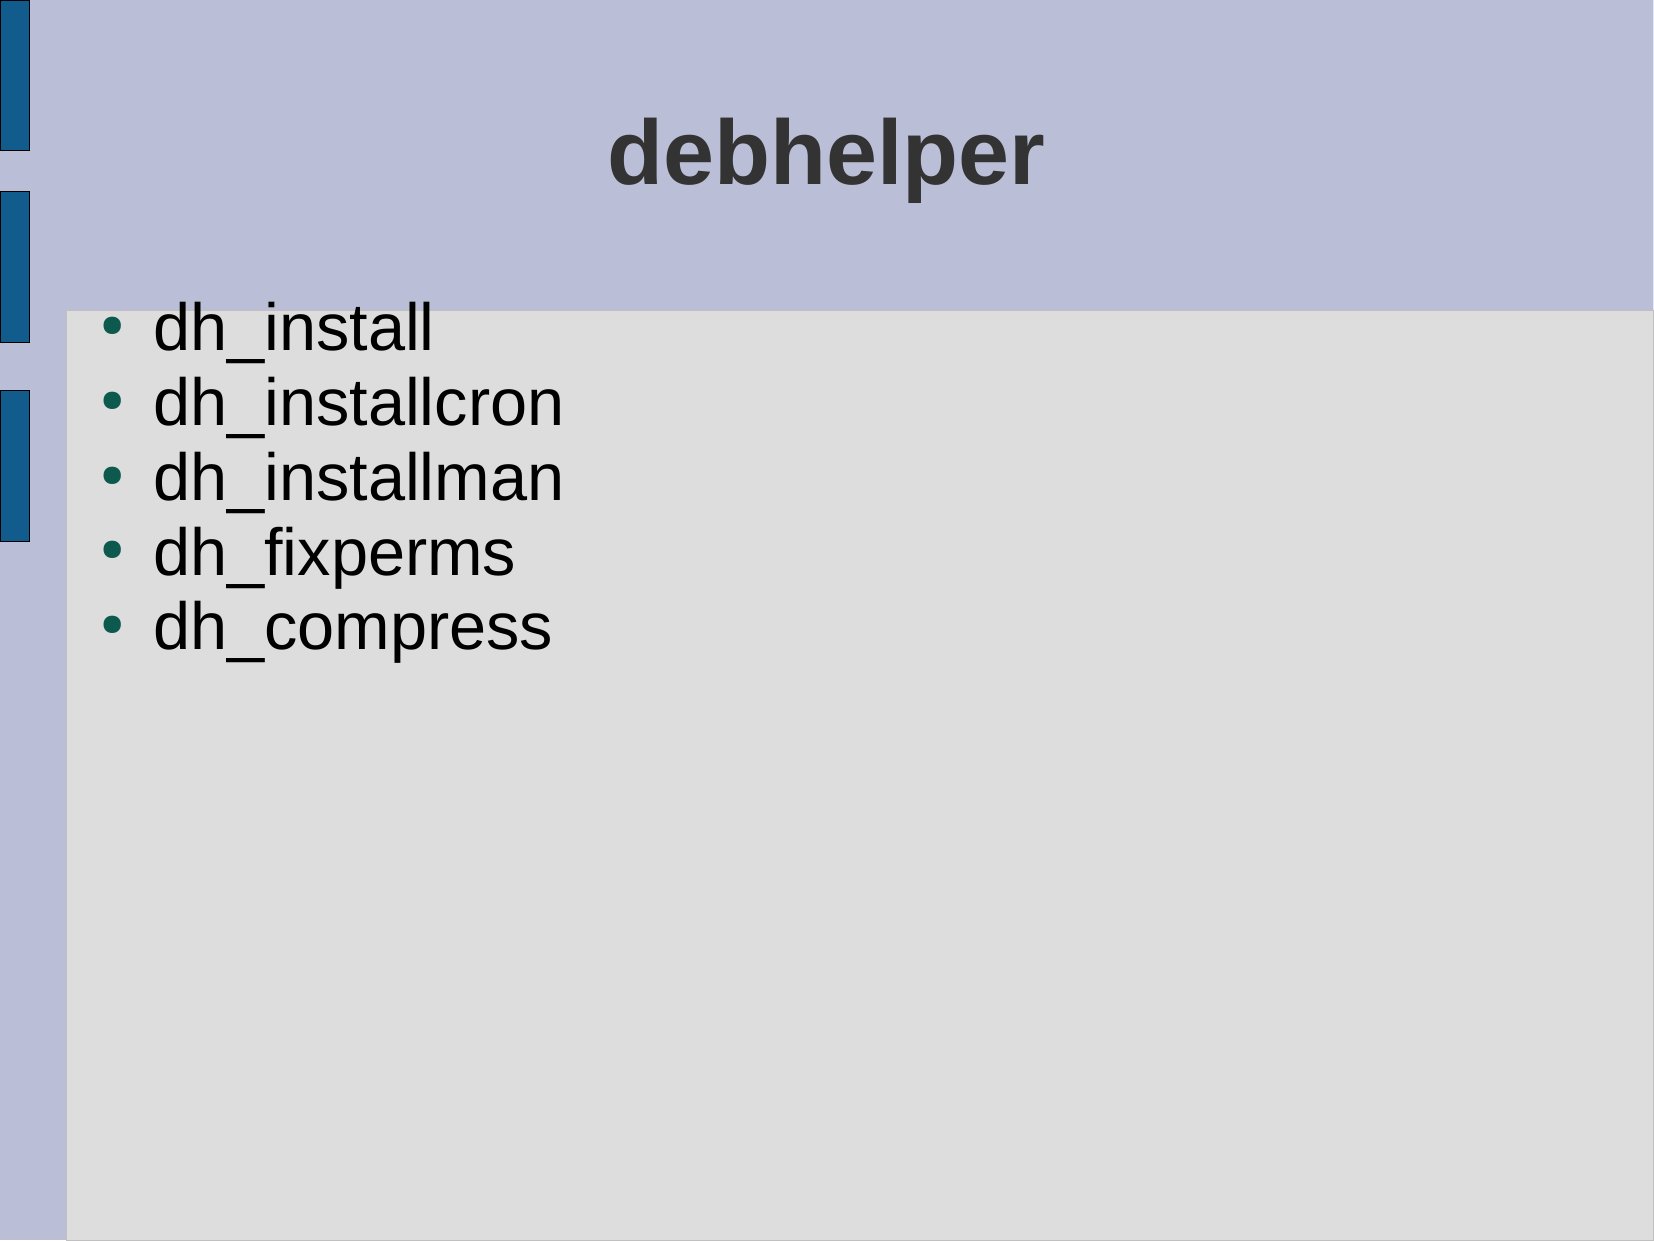

# debhelper
dh_install
dh_installcron
dh_installman
dh_fixperms
dh_compress